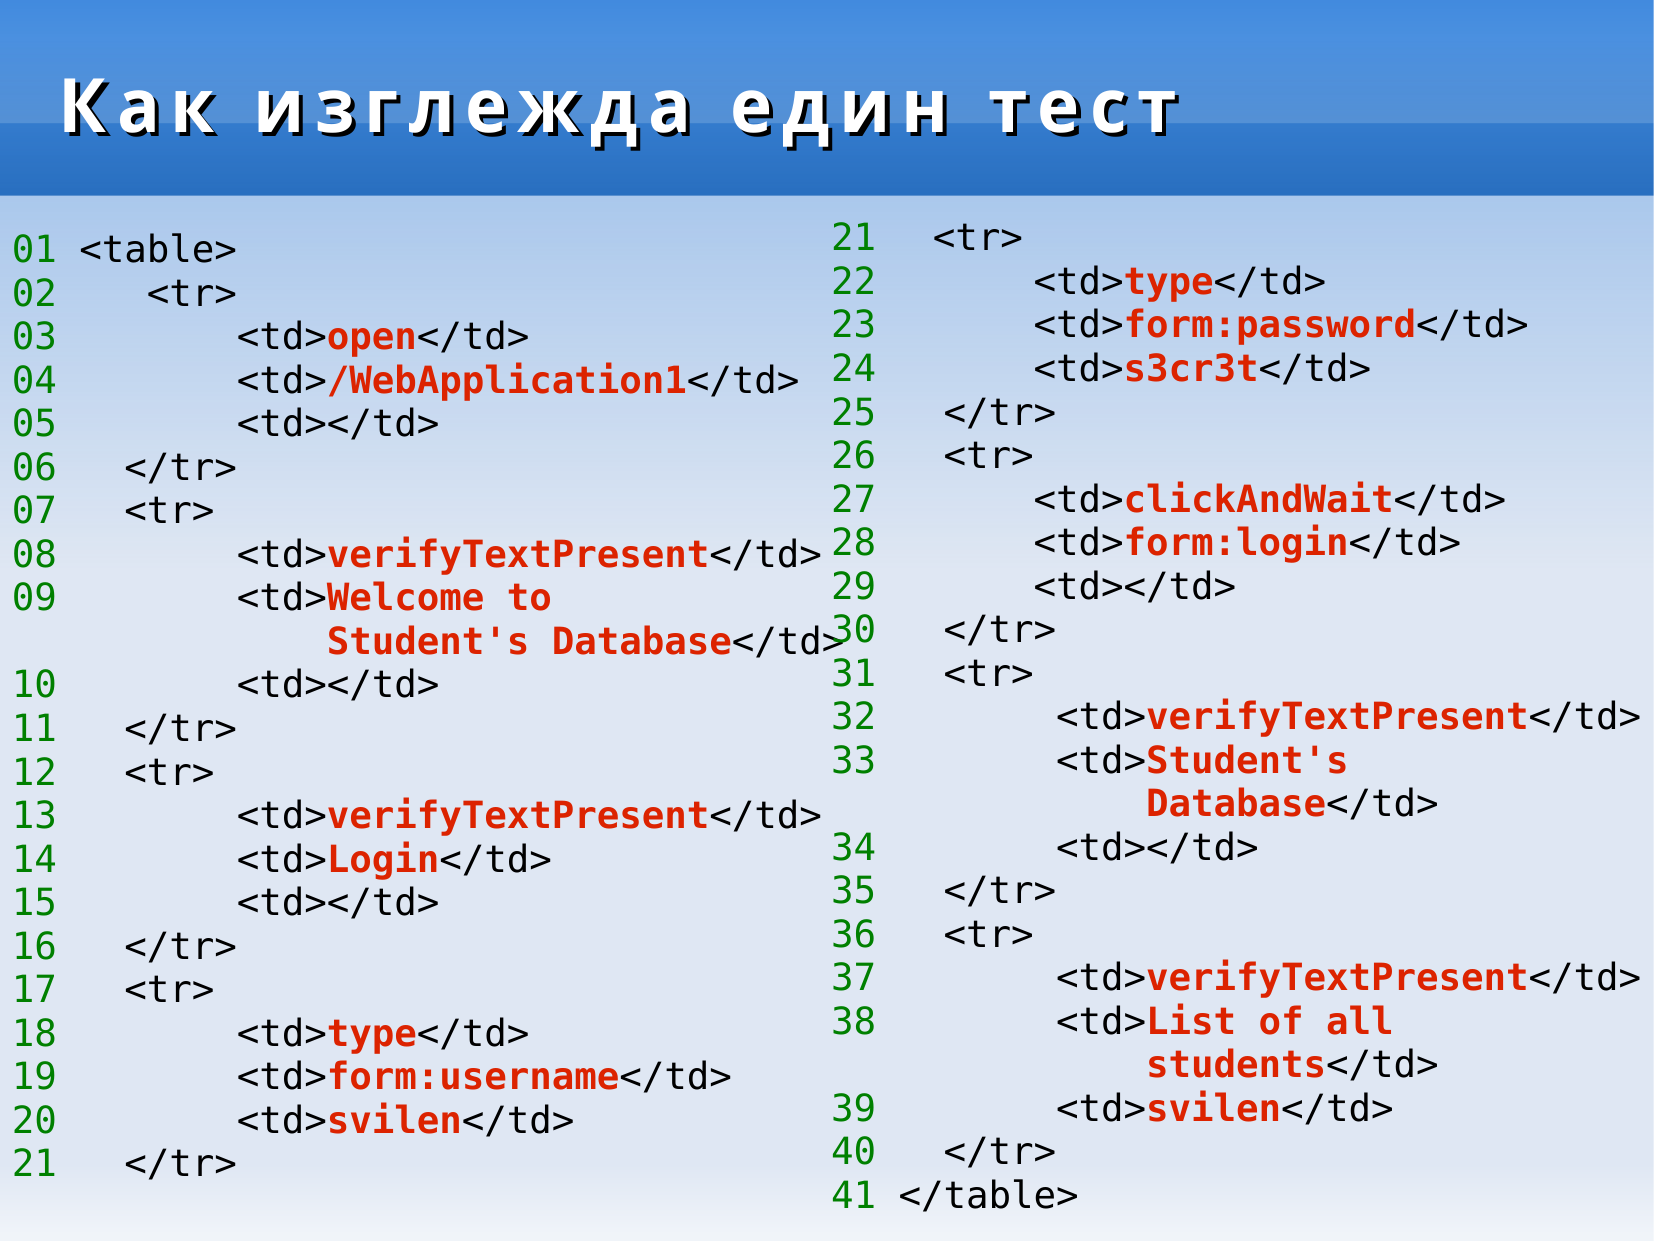

# Как изглежда един тест
21 <tr>
22 <td>type</td>
23 <td>form:password</td>
24 <td>s3cr3t</td>
25 </tr>
26 <tr>
27 <td>clickAndWait</td>
28 <td>form:login</td>
29 <td></td>
30 </tr>
31 <tr>
32 <td>verifyTextPresent</td>
33 <td>Student's
 Database</td>
34 <td></td>
35 </tr>
36 <tr>
37 <td>verifyTextPresent</td>
38 <td>List of all
 students</td>
39 <td>svilen</td>
40 </tr>
41 </table>
01 <table>
02 <tr>
03 <td>open</td>
04 <td>/WebApplication1</td>
05 <td></td>
06 </tr>
07 <tr>
08 <td>verifyTextPresent</td>
09 <td>Welcome to
 Student's Database</td>
10 <td></td>
11 </tr>
12 <tr>
13 <td>verifyTextPresent</td>
14 <td>Login</td>
15 <td></td>
16 </tr>
17 <tr>
18 <td>type</td>
19 <td>form:username</td>
20 <td>svilen</td>
21 </tr>